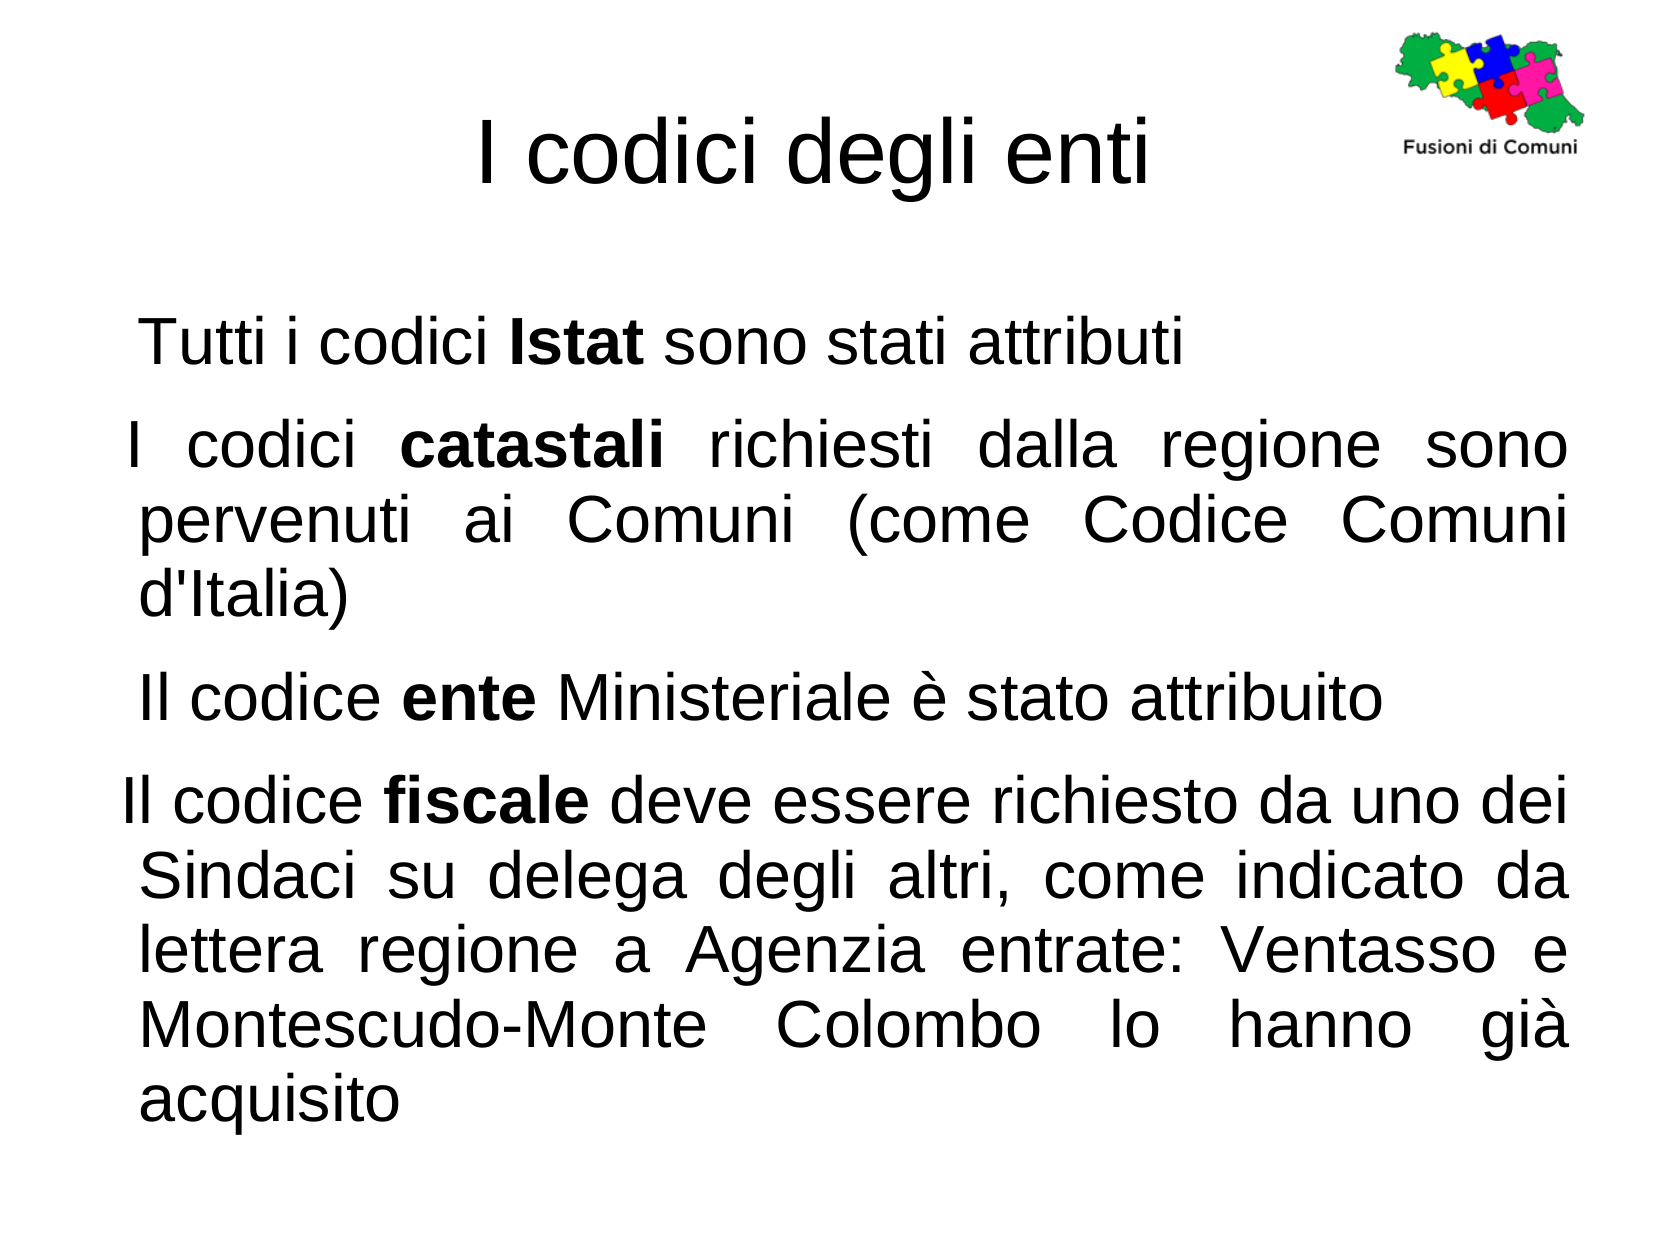

# I codici degli enti
 Tutti i codici Istat sono stati attributi
 I codici catastali richiesti dalla regione sono pervenuti ai Comuni (come Codice Comuni d'Italia)
 Il codice ente Ministeriale è stato attribuito
 Il codice fiscale deve essere richiesto da uno dei Sindaci su delega degli altri, come indicato da lettera regione a Agenzia entrate: Ventasso e Montescudo-Monte Colombo lo hanno già acquisito